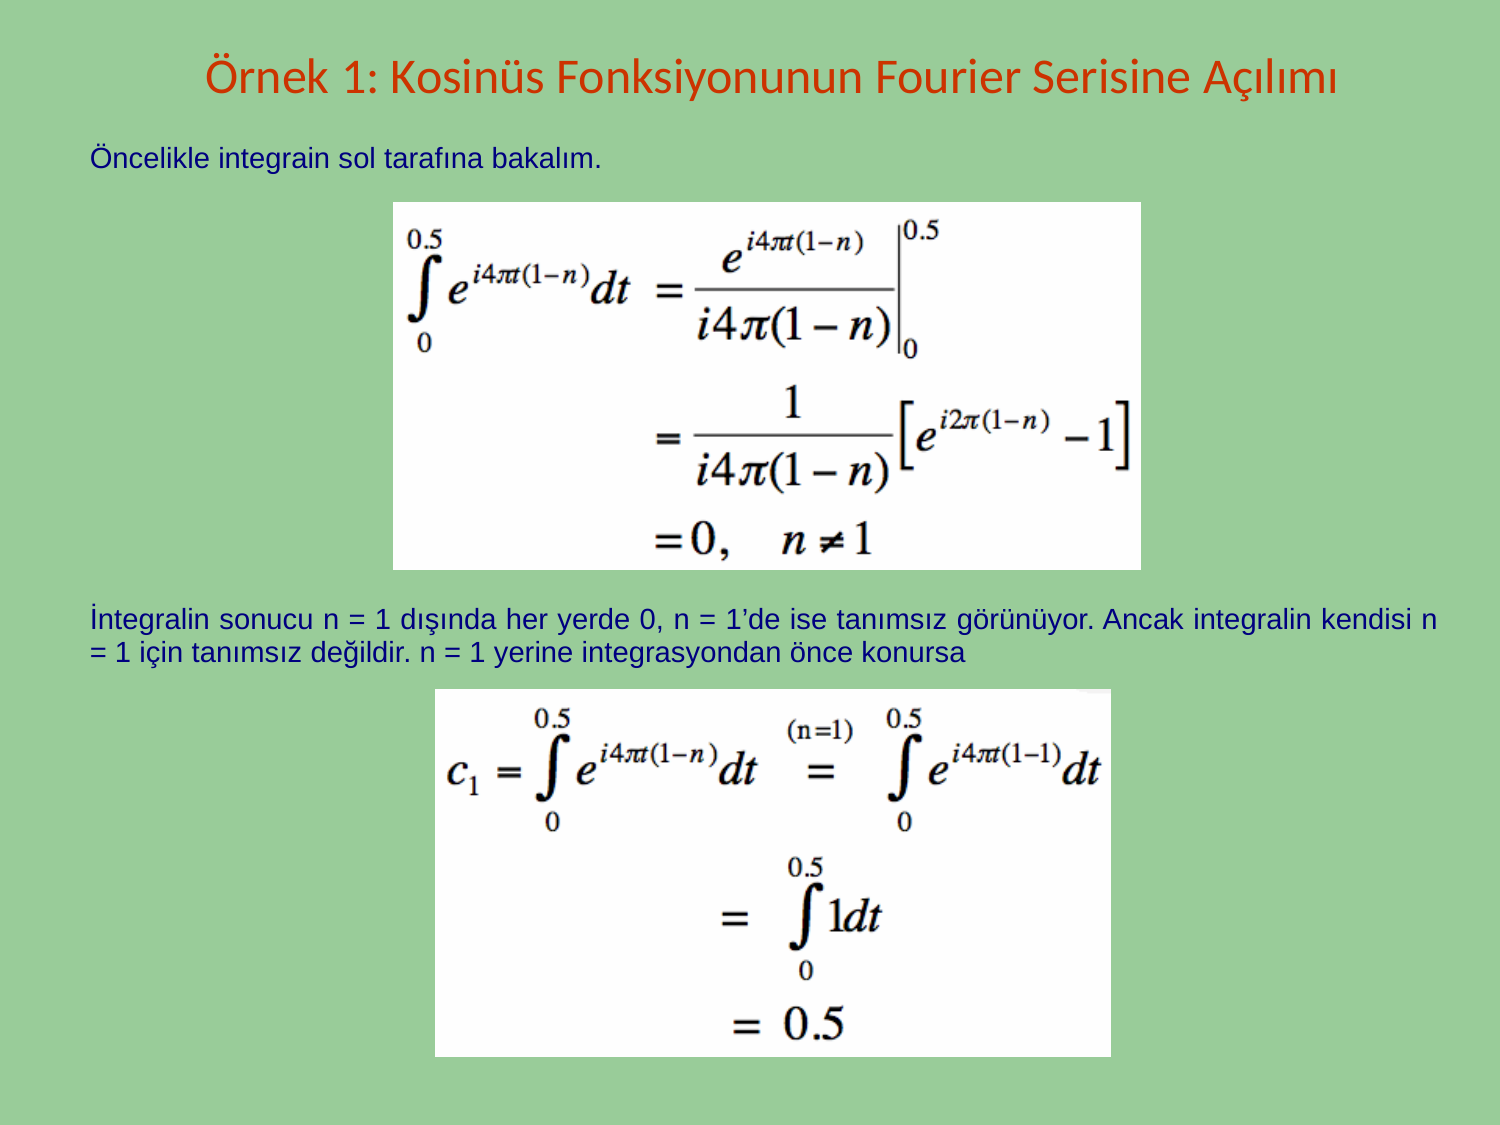

# Örnek 1: Kosinüs Fonksiyonunun Fourier Serisine Açılımı
Öncelikle integrain sol tarafına bakalım.
İntegralin sonucu n = 1 dışında her yerde 0, n = 1’de ise tanımsız görünüyor. Ancak integralin kendisi n = 1 için tanımsız değildir. n = 1 yerine integrasyondan önce konursa